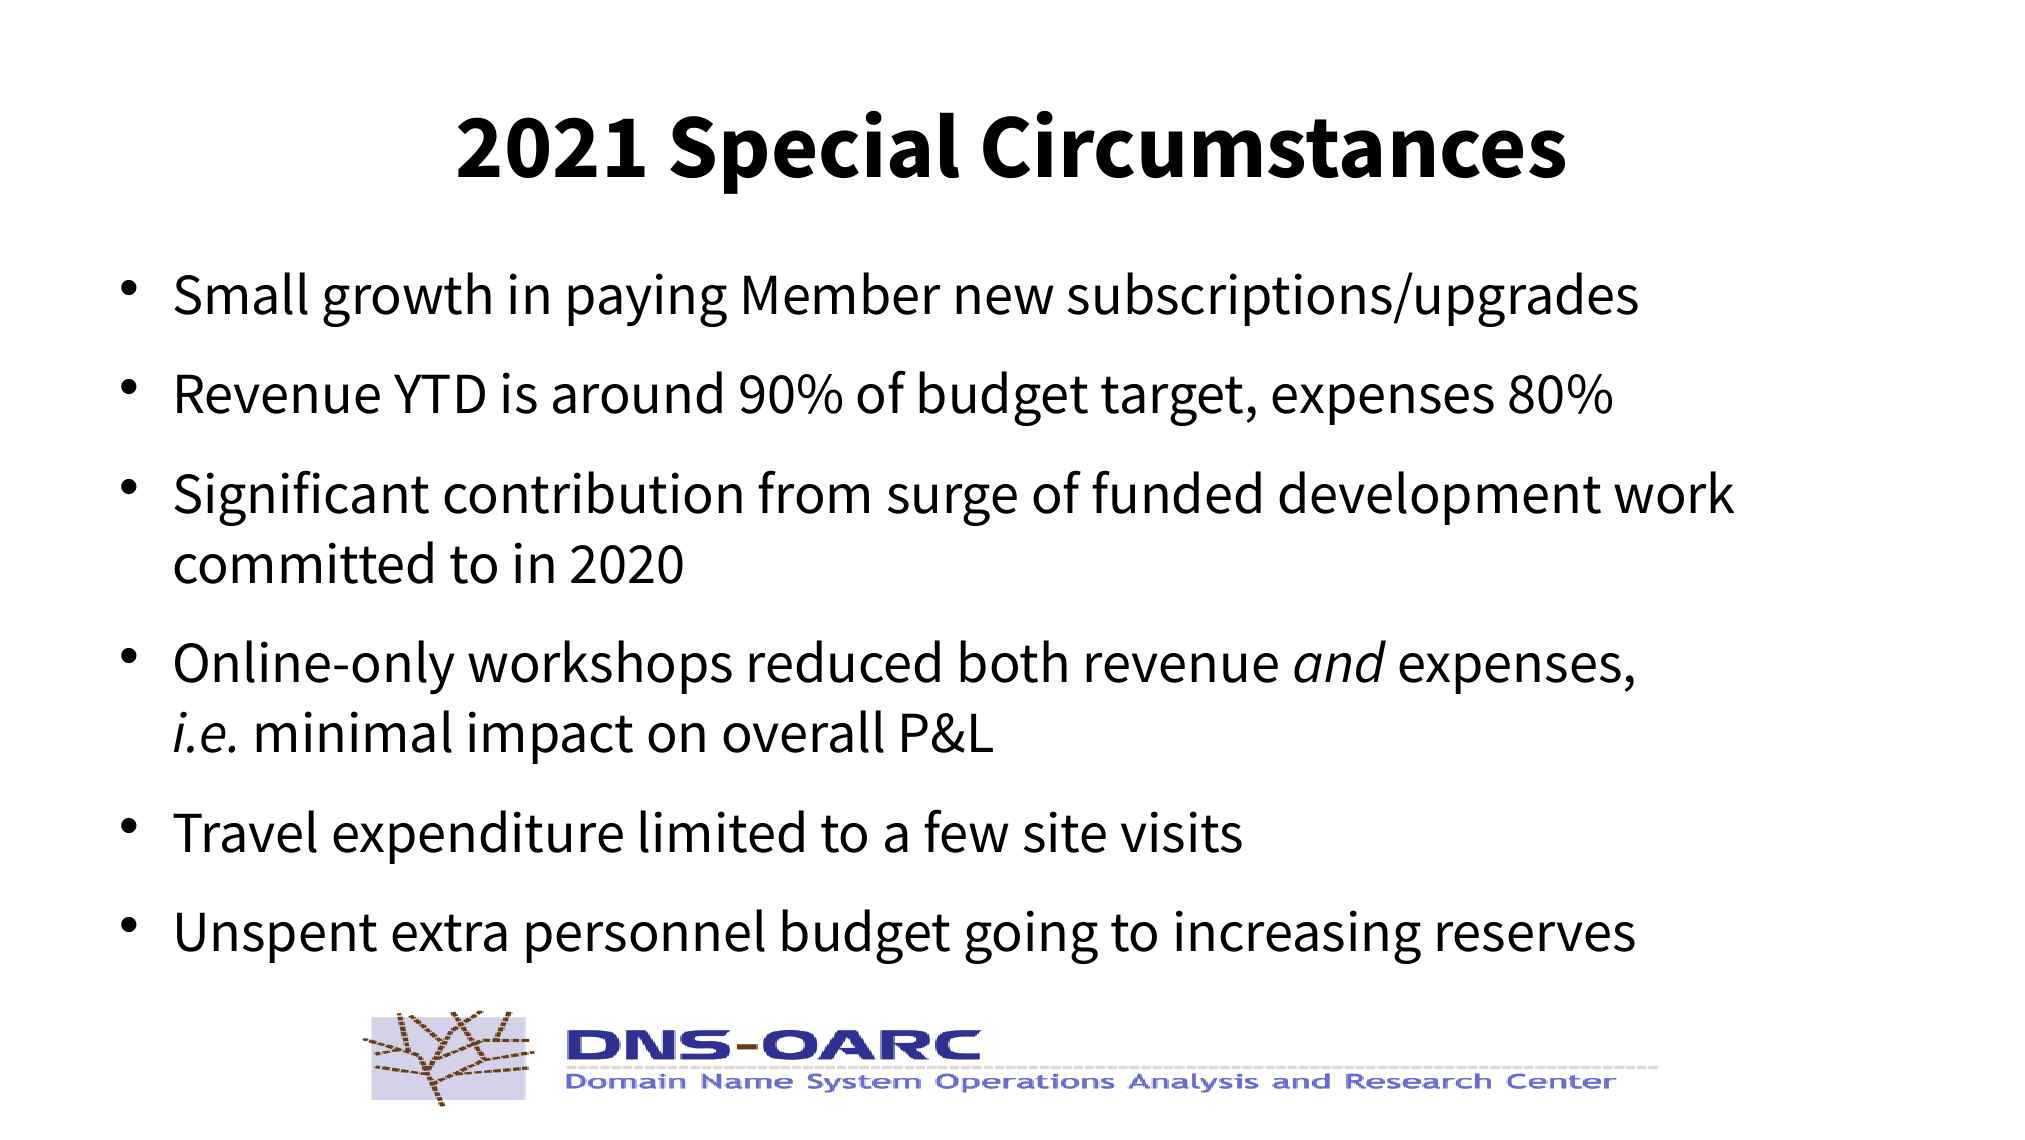

2021 Special Circumstances
Small growth in paying Member new subscriptions/upgrades
Revenue YTD is around 90% of budget target, expenses 80%
Significant contribution from surge of funded development work committed to in 2020
Online-only workshops reduced both revenue and expenses,
i.e. minimal impact on overall P&L
Travel expenditure limited to a few site visits
Unspent extra personnel budget going to increasing reserves